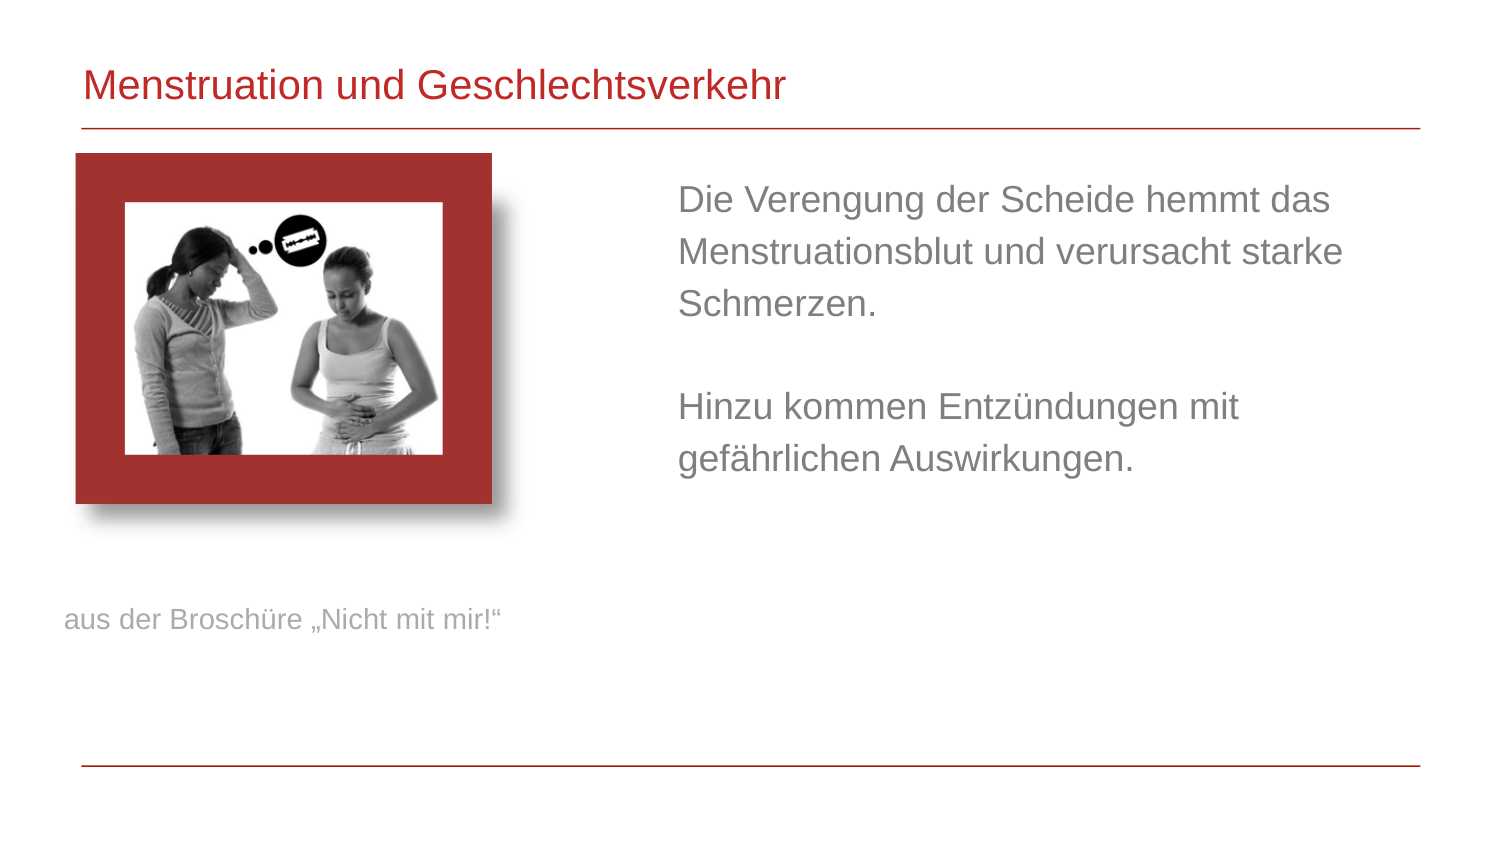

Menstruation und Geschlechtsverkehr
Die Verengung der Scheide hemmt das Menstruationsblut und verursacht starke Schmerzen.
Hinzu kommen Entzündungen mit gefährlichen Auswirkungen.
aus der Broschüre „Nicht mit mir!“